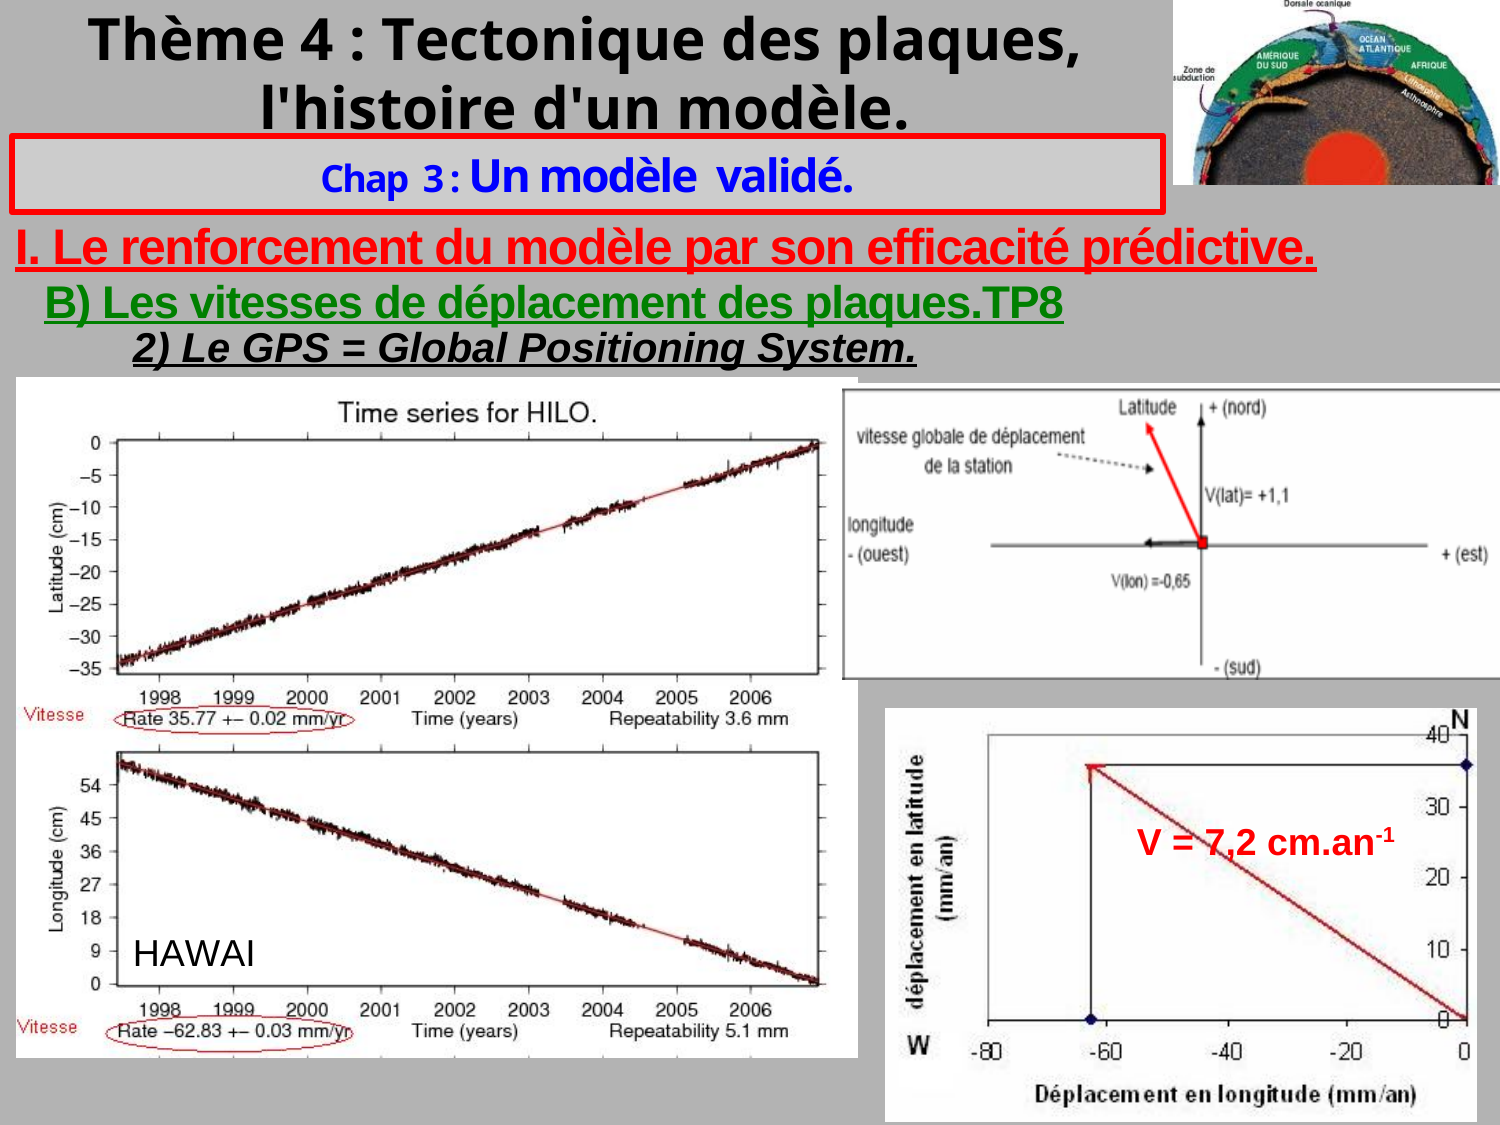

Thème 4 : Tectonique des plaques, l'histoire d'un modèle.
Chap 3 : Un modèle validé.
I. Le renforcement du modèle par son efficacité prédictive.
B) Les vitesses de déplacement des plaques.TP8
2) Le GPS = Global Positioning System.
V = 7,2 cm.an-1
HAWAI